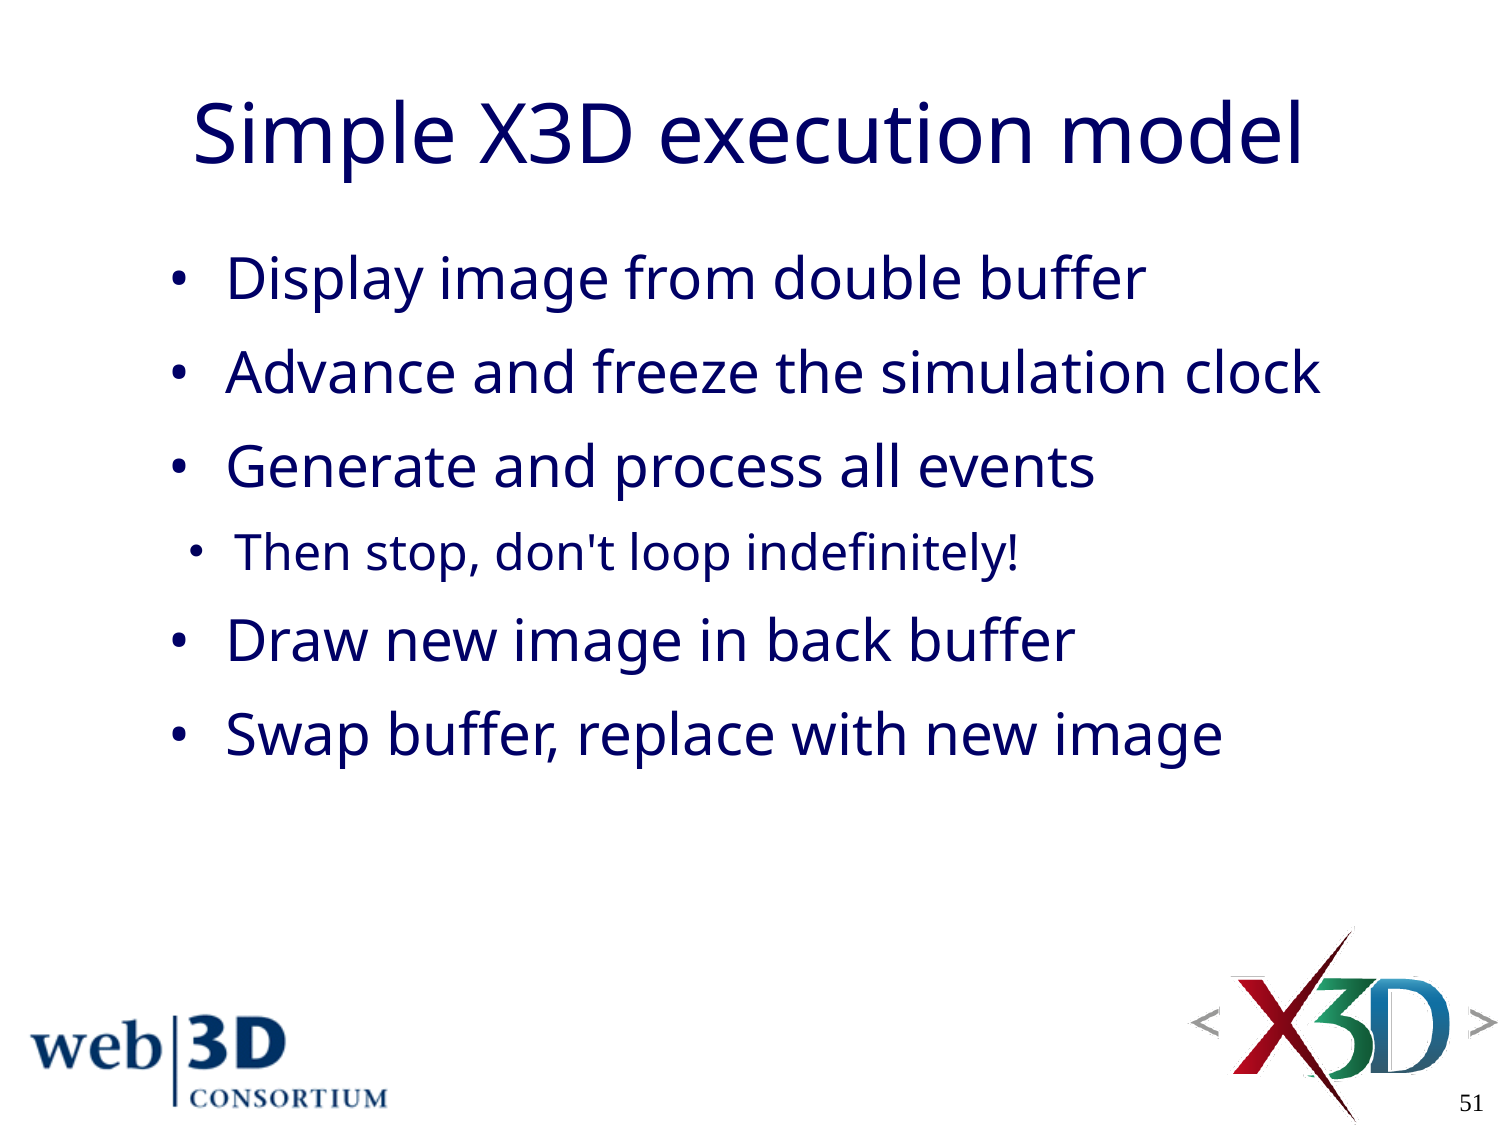

# Simple X3D execution model
Display image from double buffer
Advance and freeze the simulation clock
Generate and process all events
Then stop, don't loop indefinitely!
Draw new image in back buffer
Swap buffer, replace with new image